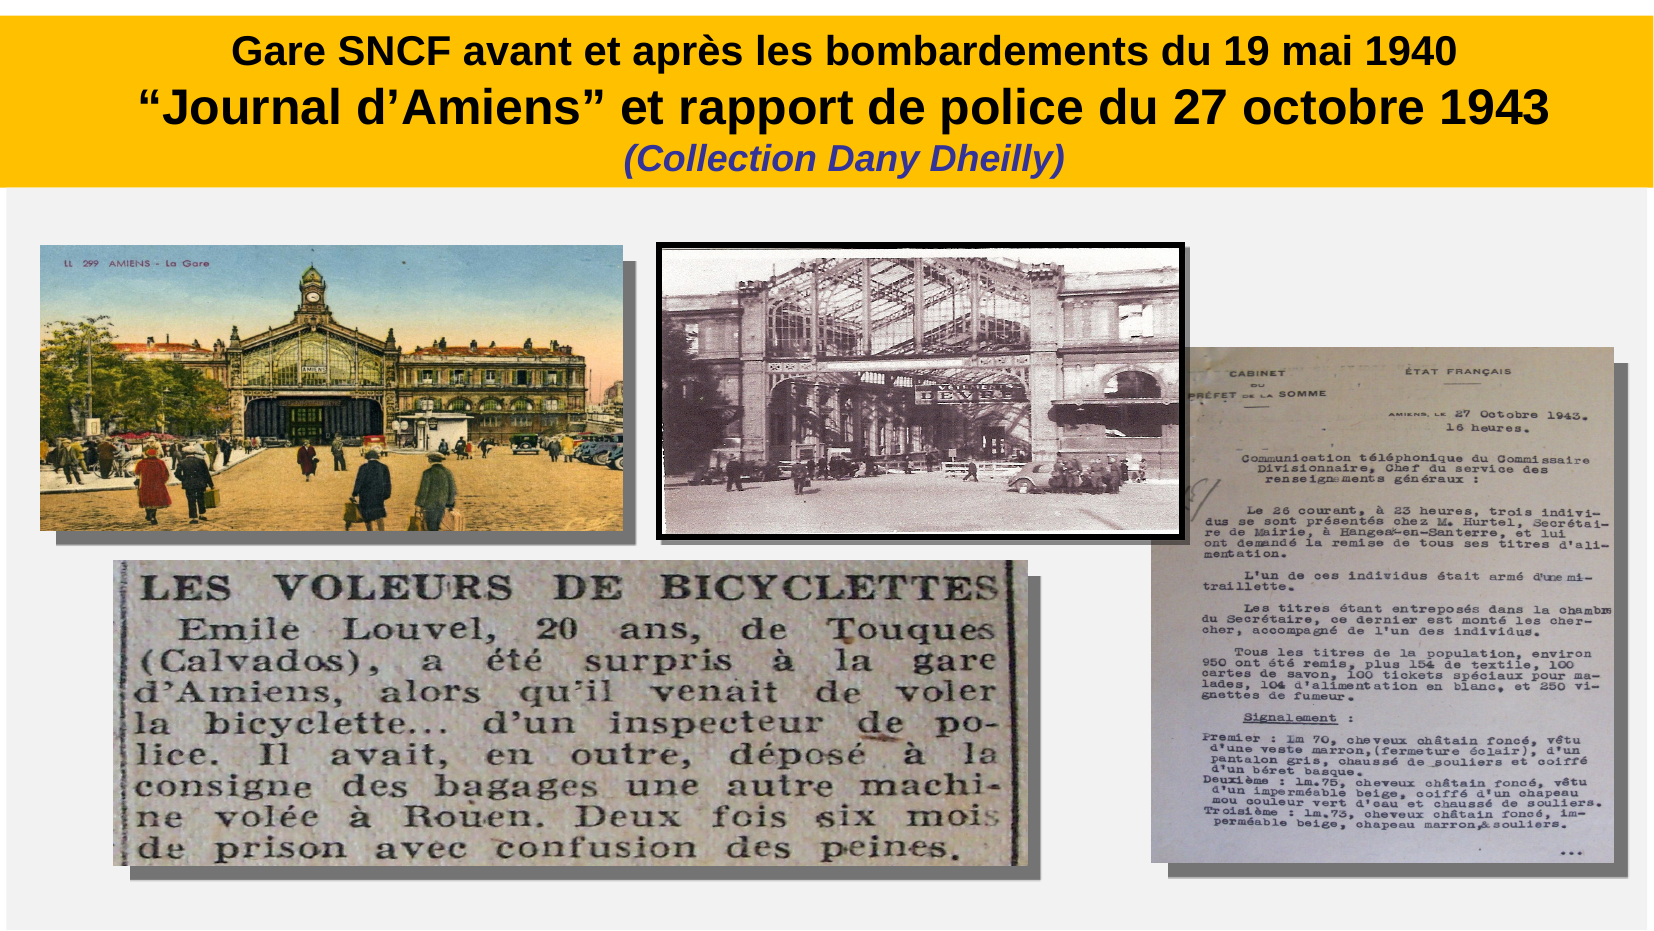

# Gare SNCF avant et après les bombardements du 19 mai 1940 “Journal d’Amiens” et rapport de police du 27 octobre 1943 (Collection Dany Dheilly)
 *